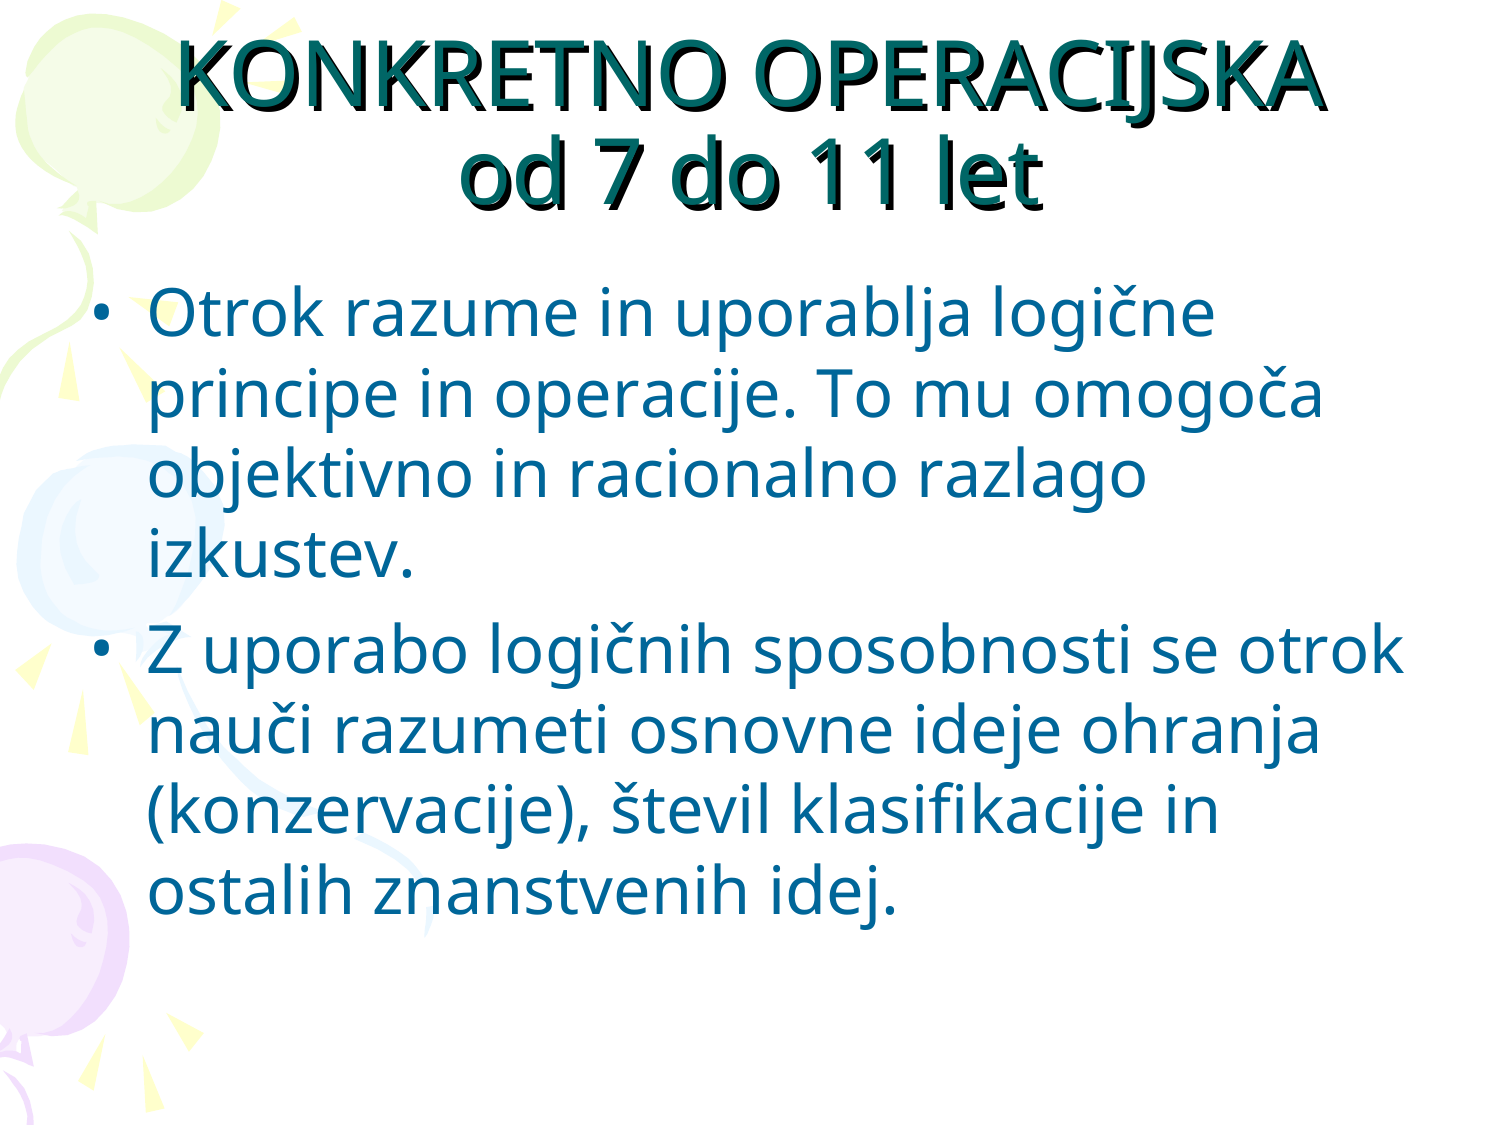

# KONKRETNO OPERACIJSKA od 7 do 11 let
Otrok razume in uporablja logične principe in operacije. To mu omogoča objektivno in racionalno razlago izkustev.
Z uporabo logičnih sposobnosti se otrok nauči razumeti osnovne ideje ohranja (konzervacije), števil klasifikacije in ostalih znanstvenih idej.